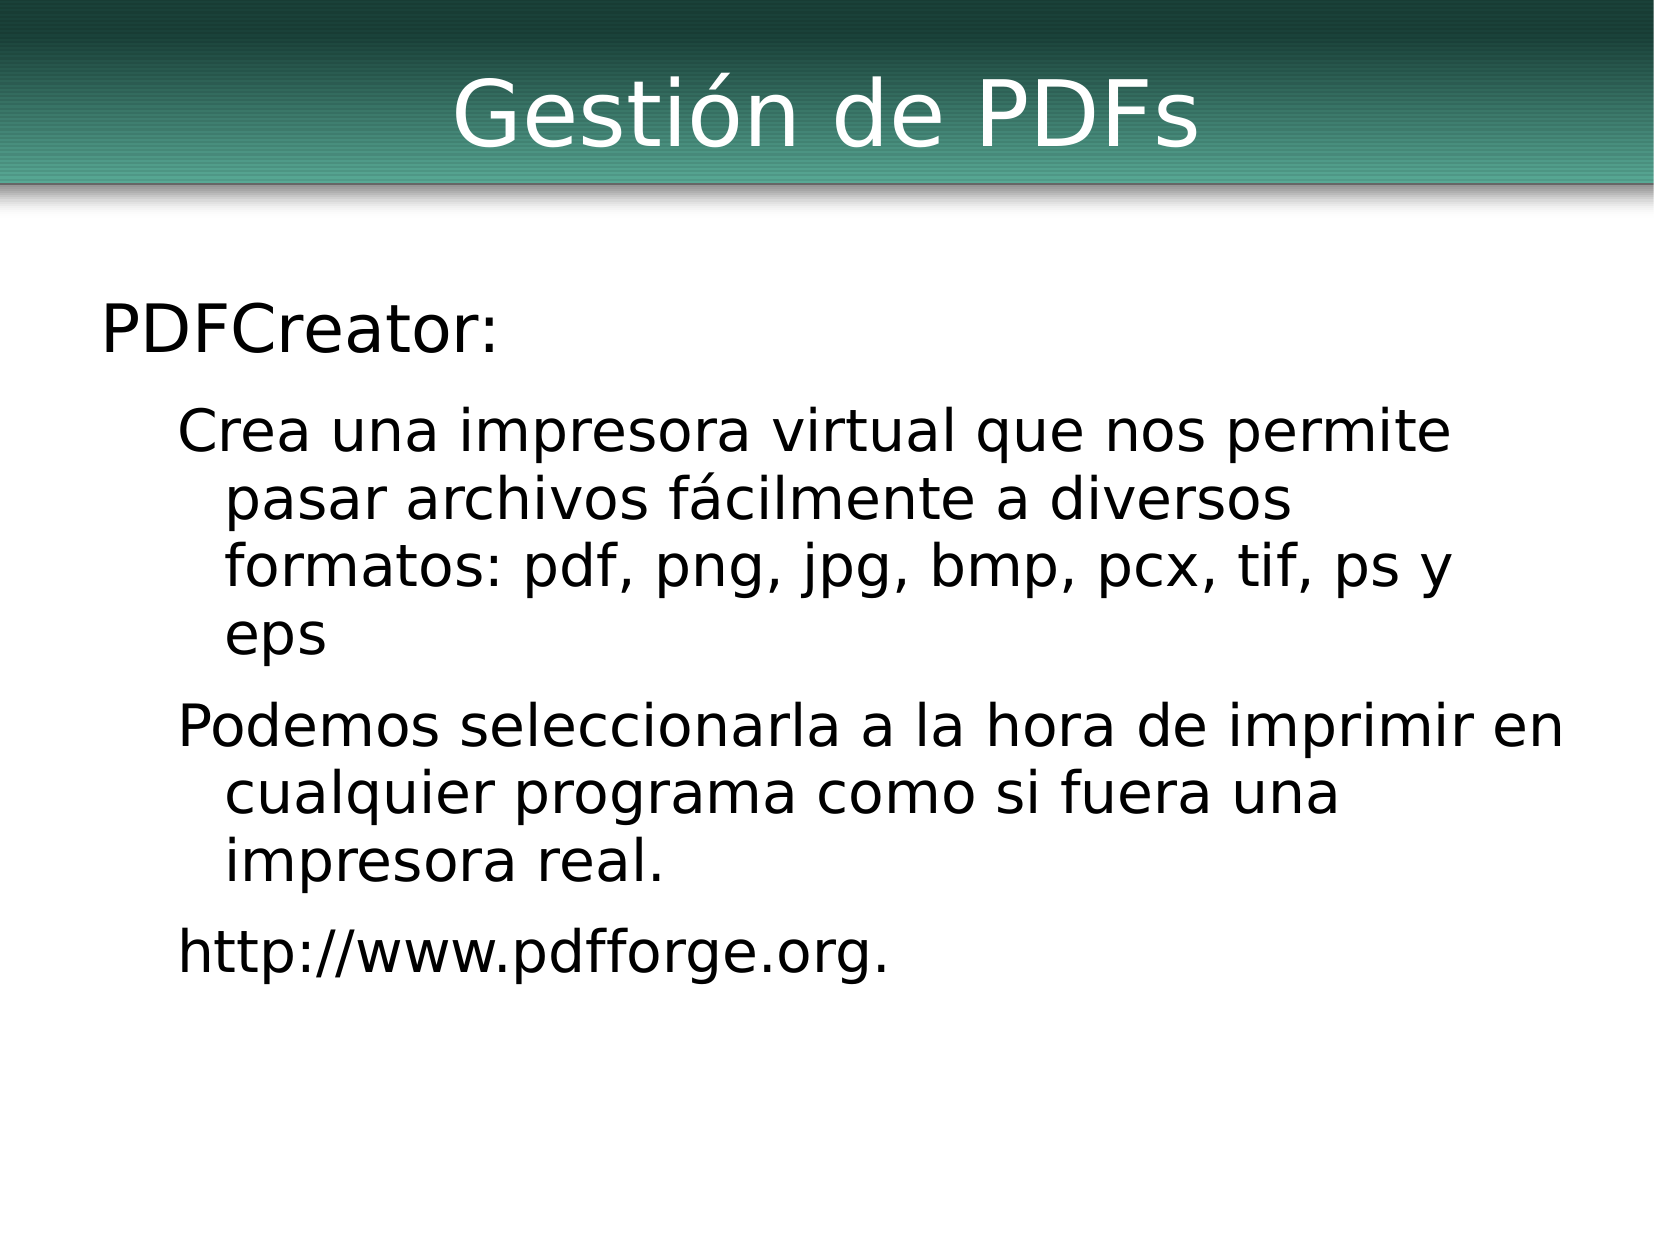

# Gestión de PDFs
PDFCreator:
Crea una impresora virtual que nos permite pasar archivos fácilmente a diversos formatos: pdf, png, jpg, bmp, pcx, tif, ps y eps
Podemos seleccionarla a la hora de imprimir en cualquier programa como si fuera una impresora real.
http://www.pdfforge.org.